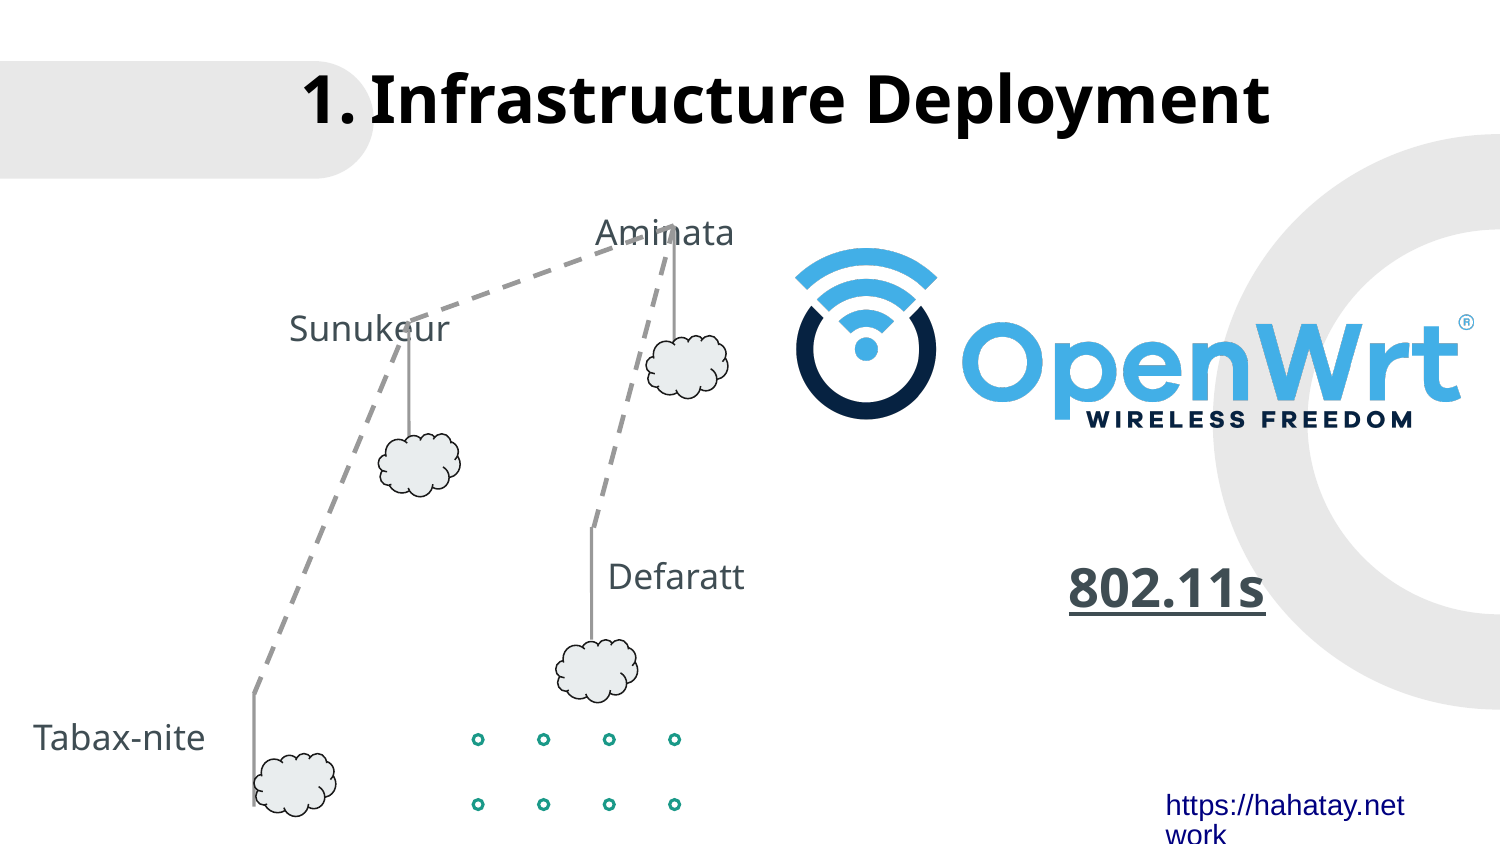

Infrastructure Deployment
Aminata
Sunukeur
802.11s
Defaratt
Tabax-nite